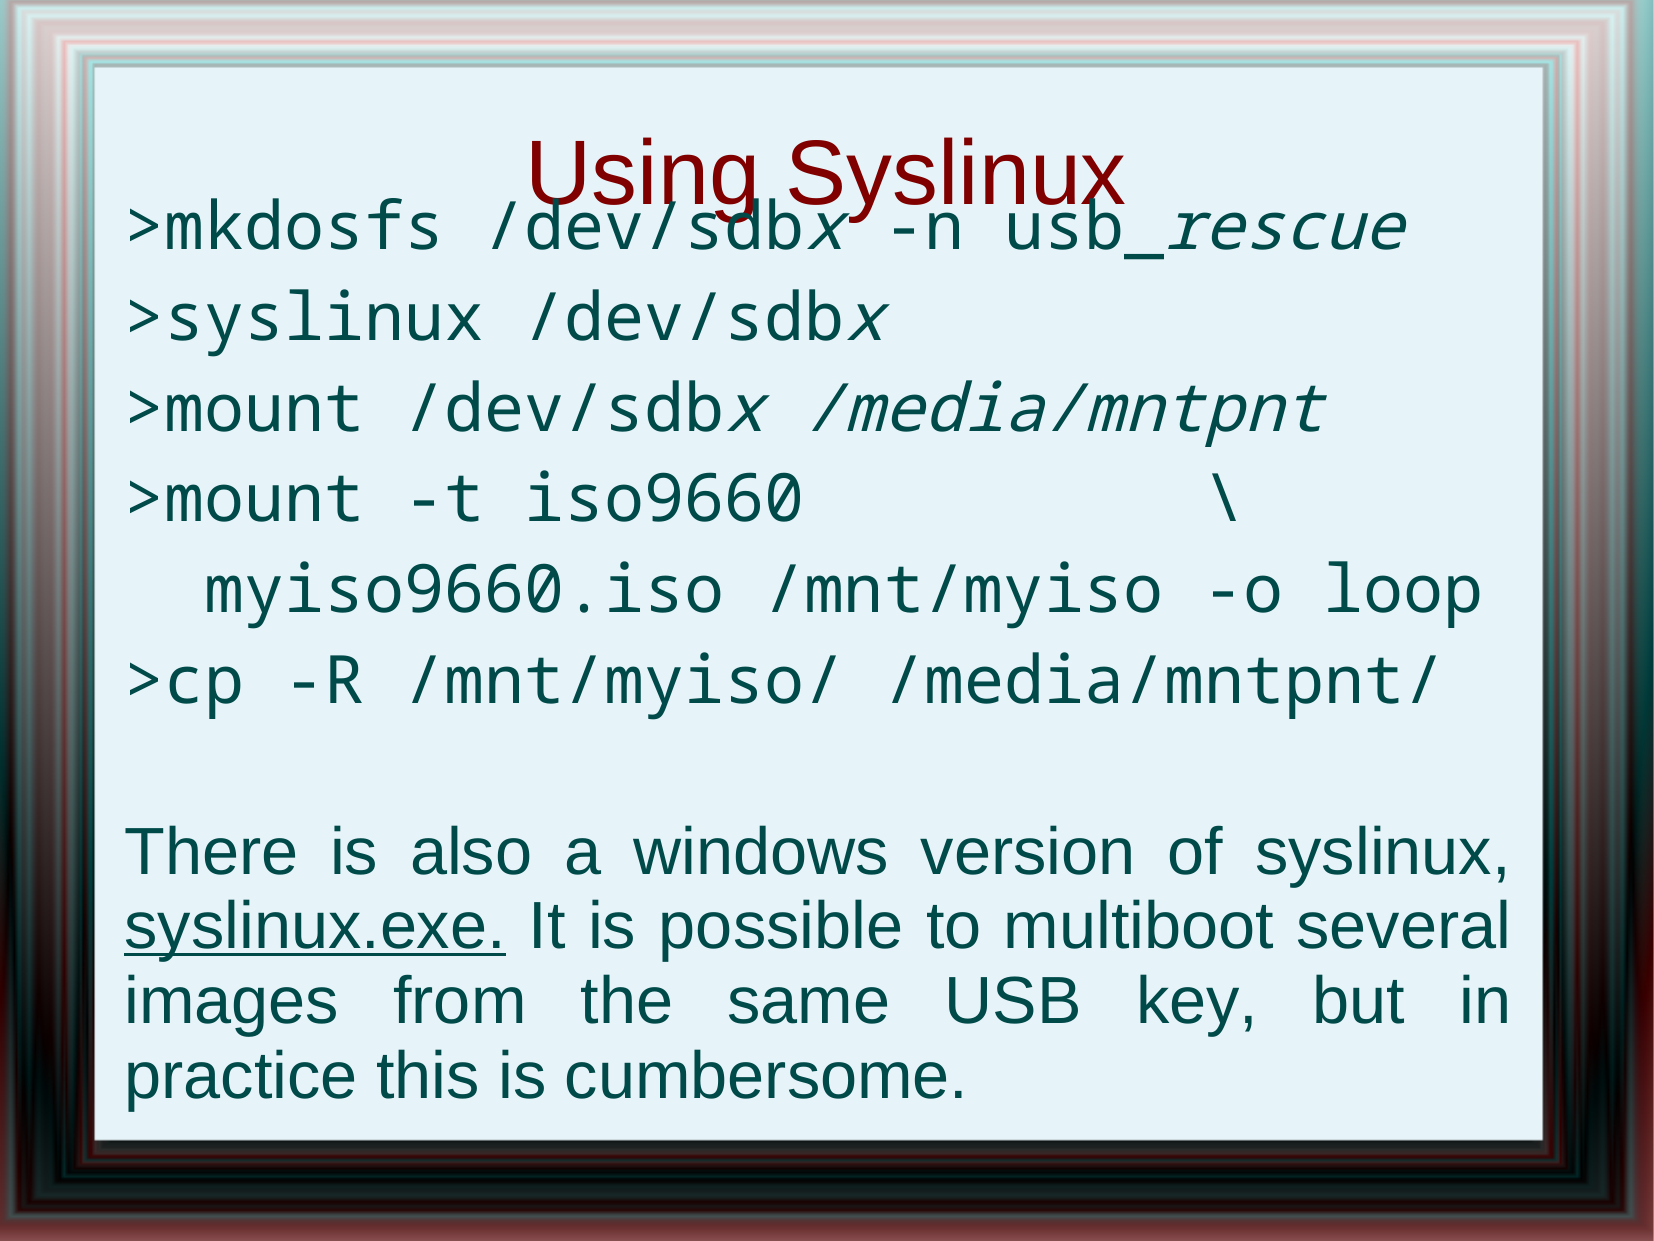

# Using Syslinux
>mkdosfs /dev/sdbx -n usb_rescue
>syslinux /dev/sdbx
>mount /dev/sdbx /media/mntpnt
>mount -t iso9660 \
 myiso9660.iso /mnt/myiso -o loop
>cp -R /mnt/myiso/ /media/mntpnt/
There is also a windows version of syslinux, syslinux.exe. It is possible to multiboot several images from the same USB key, but in practice this is cumbersome.